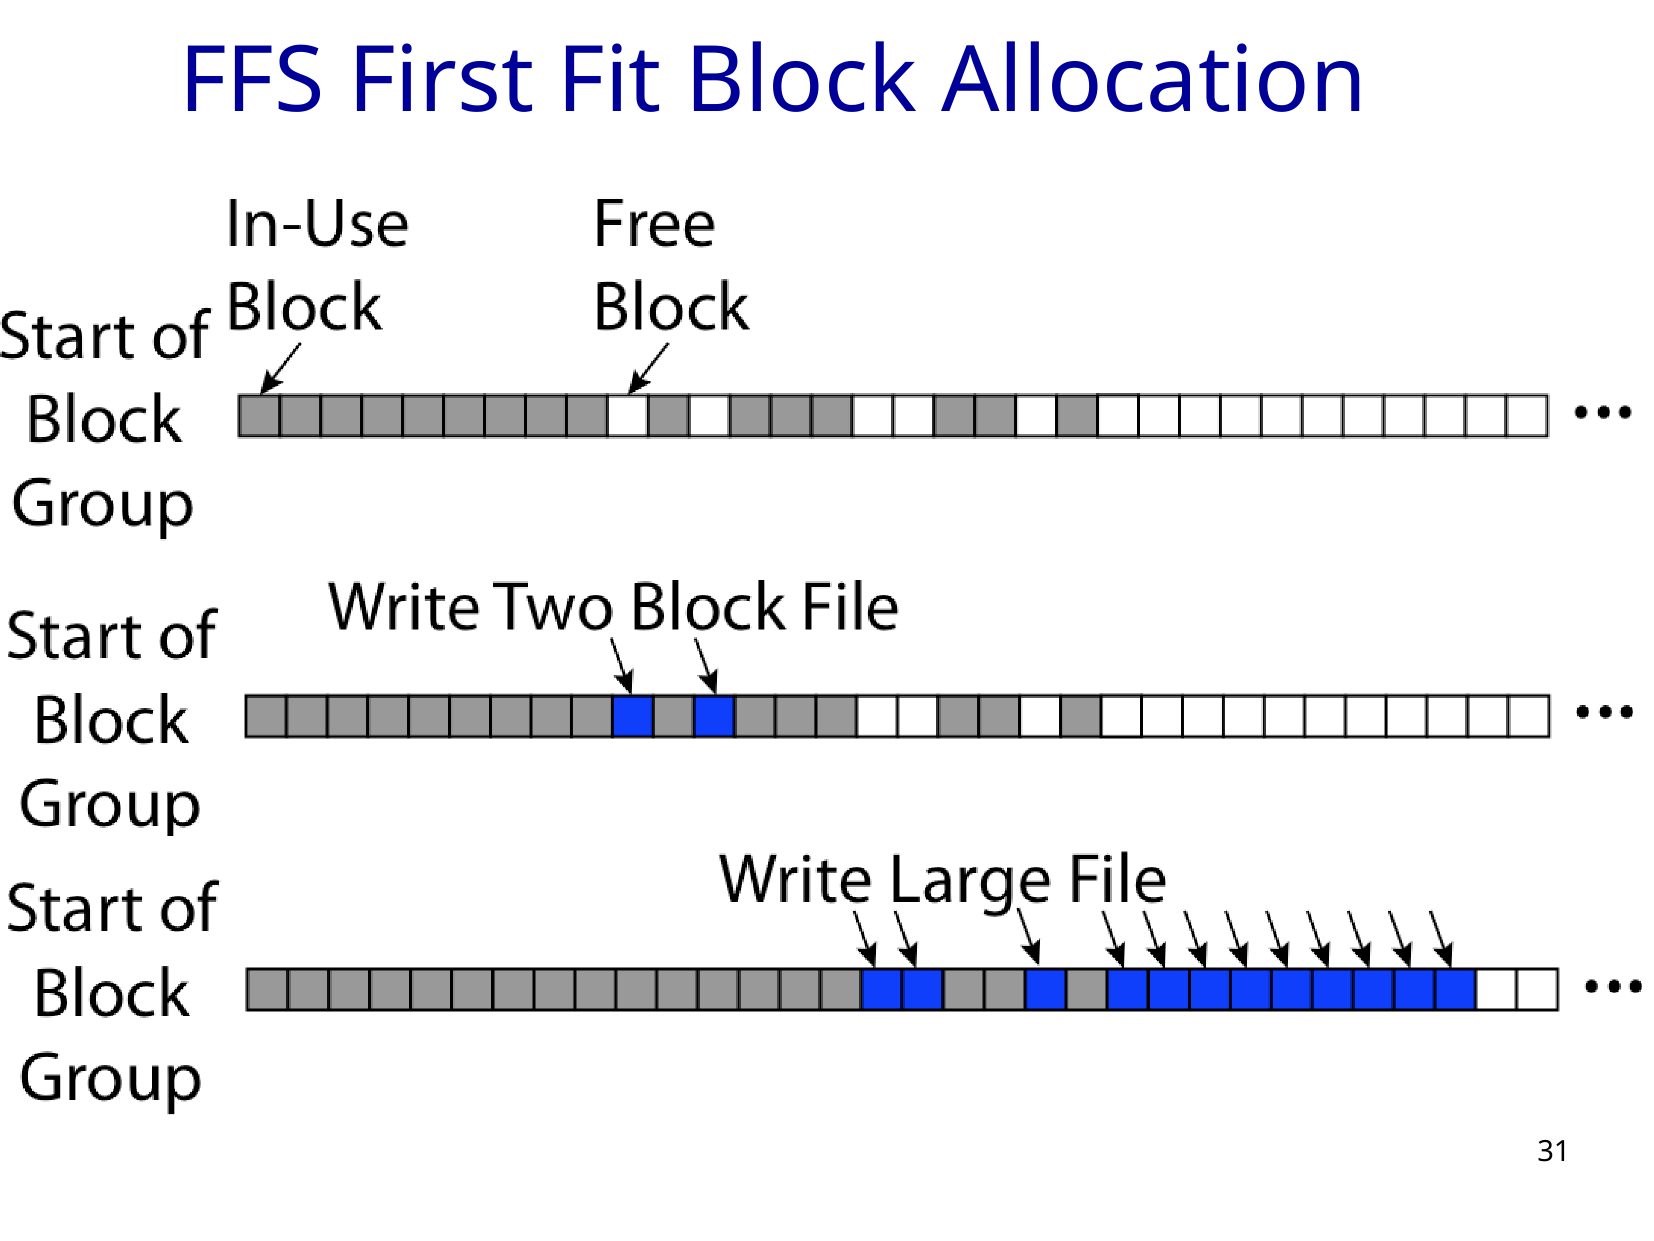

# FFS First Fit Block Allocation
Fills in the small holes at the start of block group
Avoids fragmentation, leaves contiguous free space at end
31